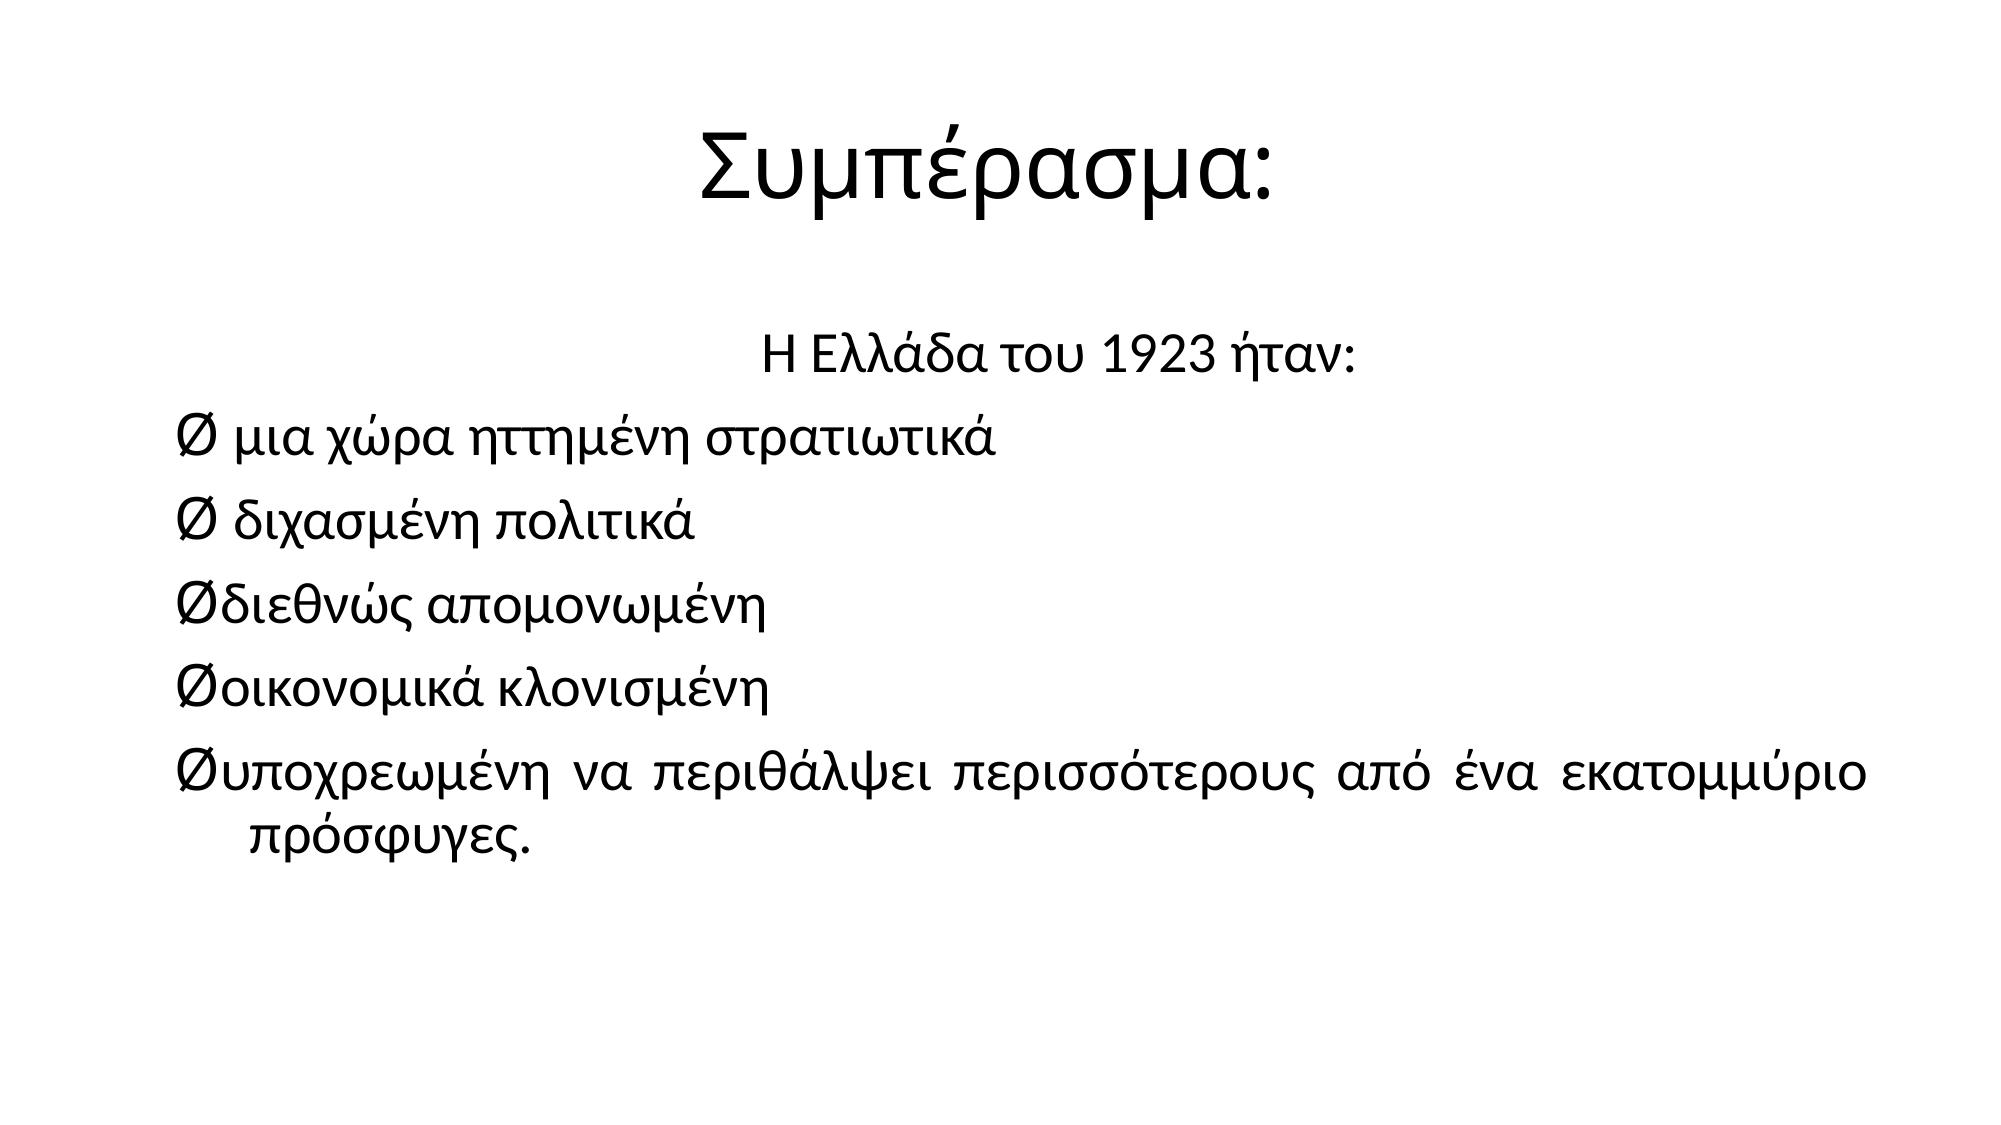

# Συμπέρασμα:
	Η Ελλάδα του 1923 ήταν:
 μια χώρα ηττημένη στρατιωτικά
 διχασμένη πολιτικά
διεθνώς απομονωμένη
οικονομικά κλονισμένη
υποχρεωμένη να περιθάλψει περισσότερους από ένα εκατομμύριο πρόσφυγες.